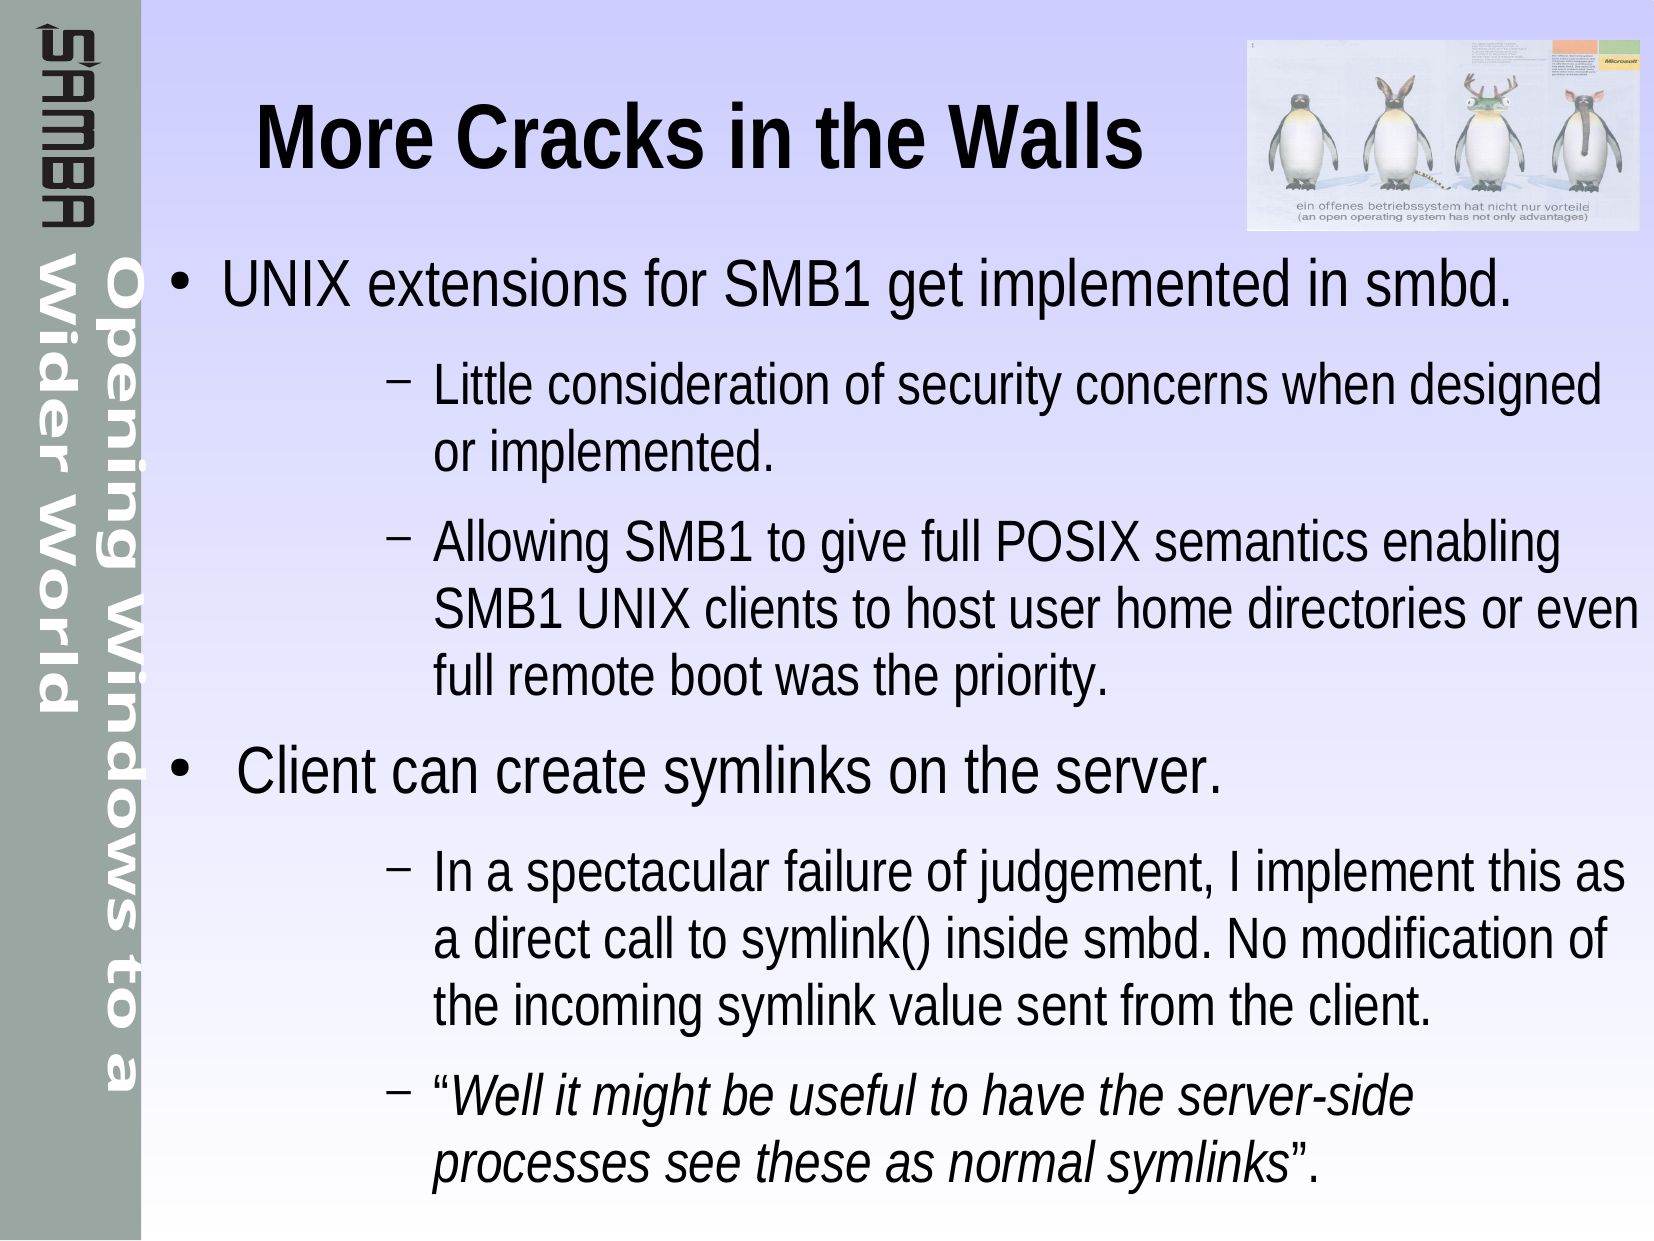

# More Cracks in the Walls
UNIX extensions for SMB1 get implemented in smbd.
Little consideration of security concerns when designed or implemented.
Allowing SMB1 to give full POSIX semantics enabling SMB1 UNIX clients to host user home directories or even full remote boot was the priority.
 Client can create symlinks on the server.
In a spectacular failure of judgement, I implement this as a direct call to symlink() inside smbd. No modification of the incoming symlink value sent from the client.
“Well it might be useful to have the server-side processes see these as normal symlinks”.